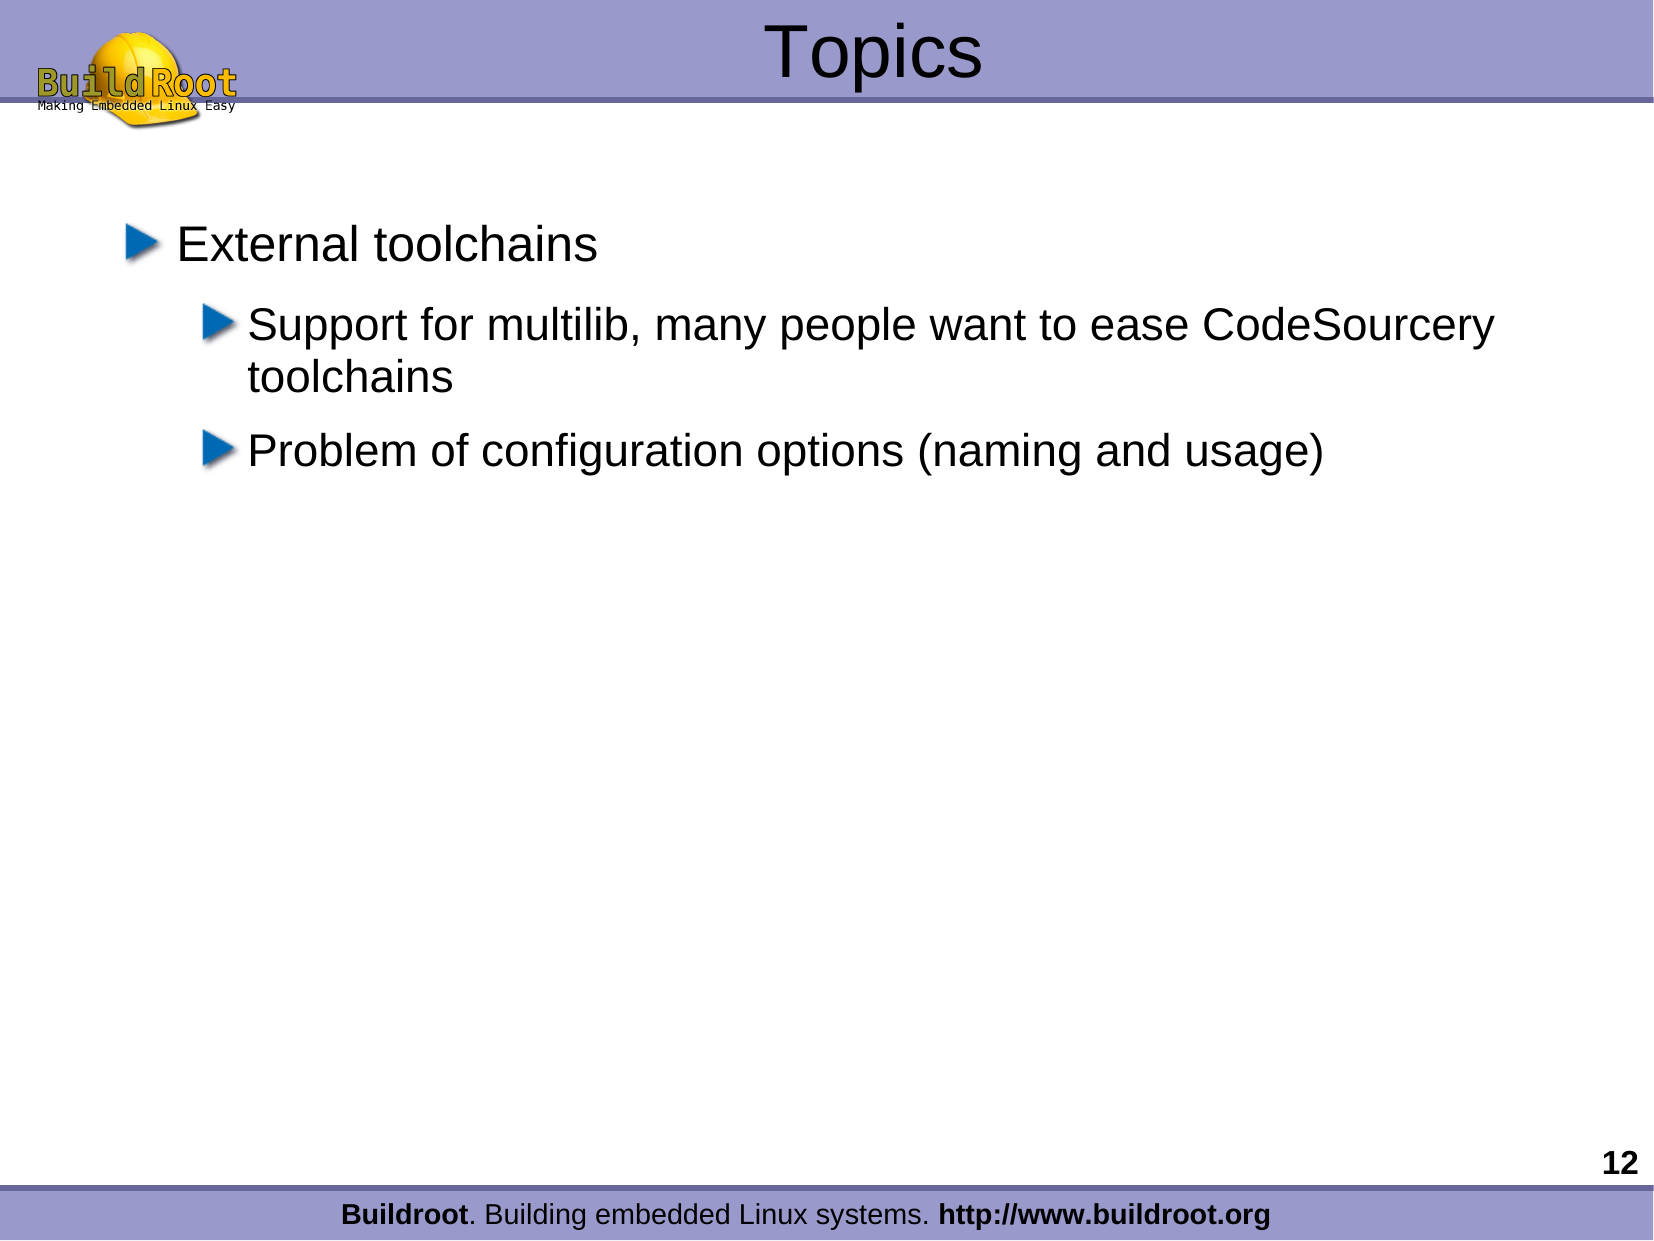

# Topics
External toolchains
Support for multilib, many people want to ease CodeSourcery toolchains
Problem of configuration options (naming and usage)